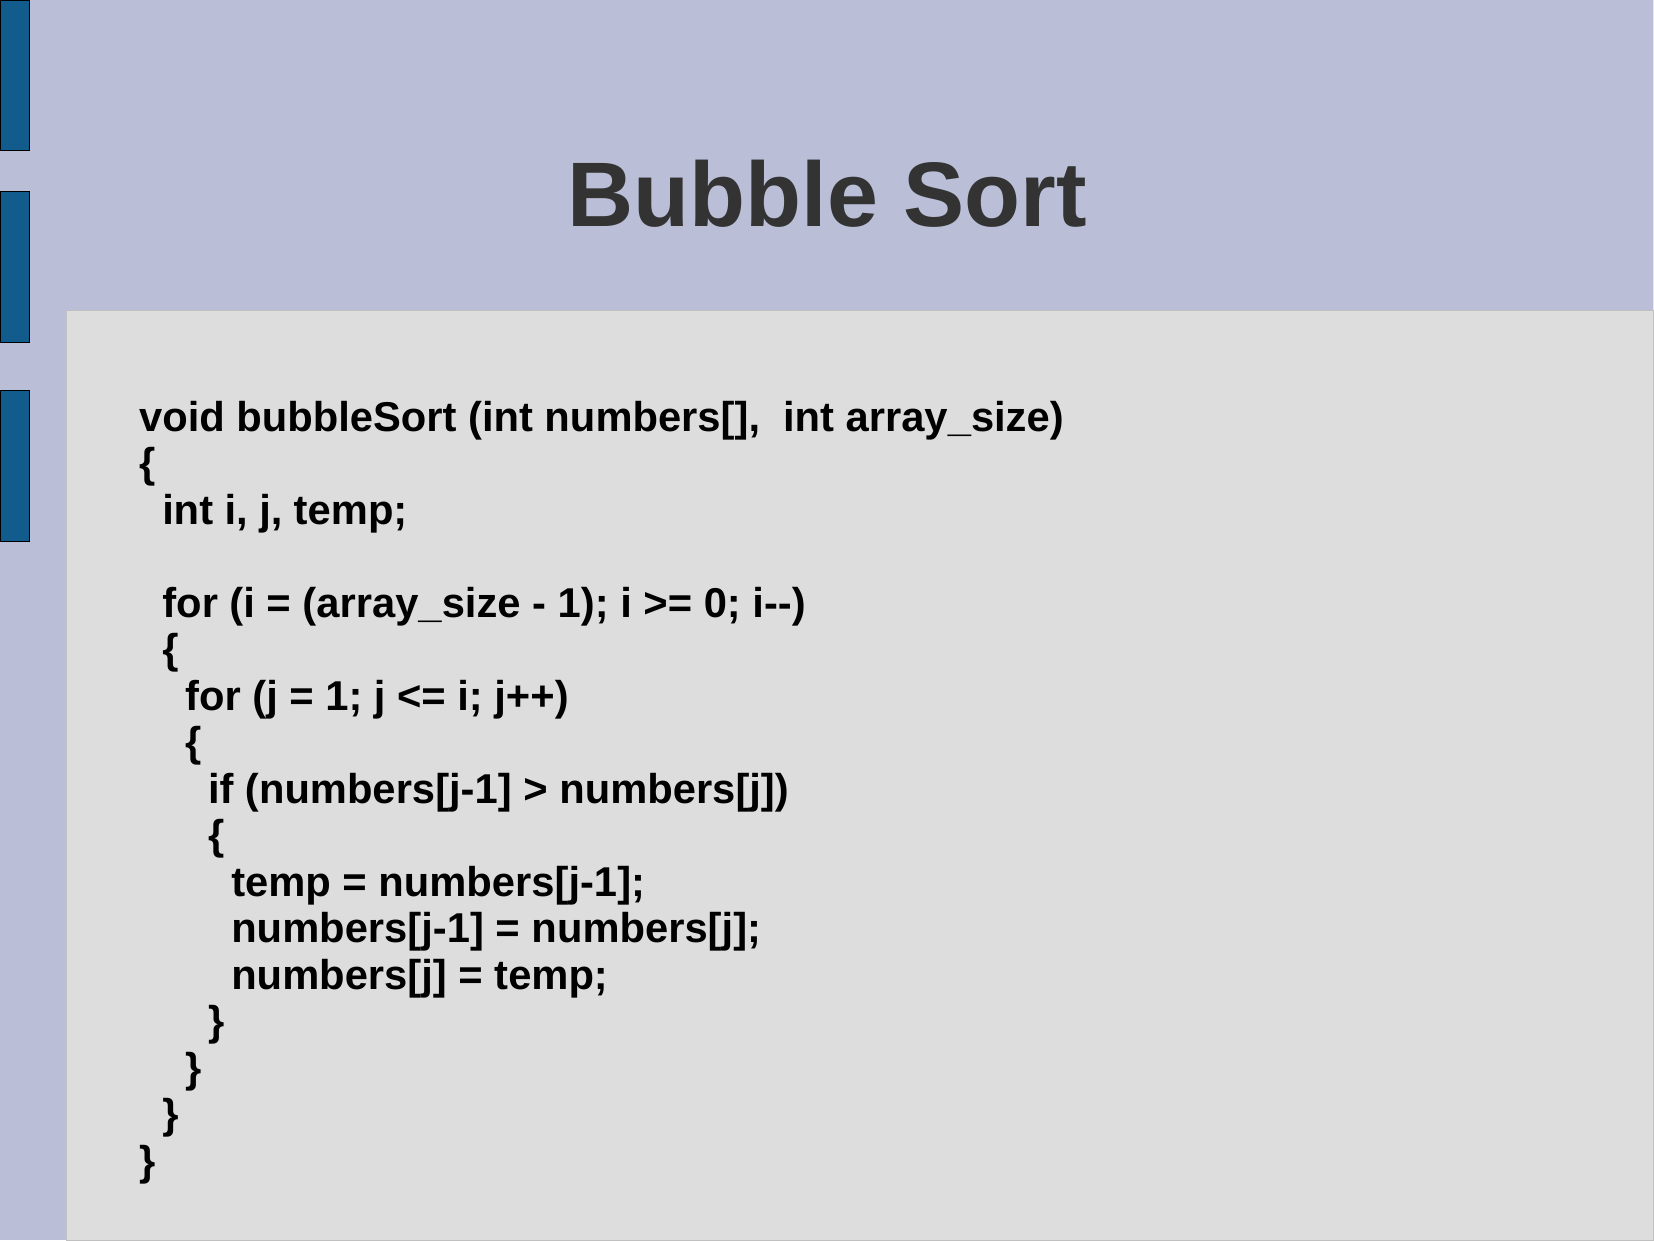

# Bubble Sort
void bubbleSort (int numbers[], int array_size)
{
 int i, j, temp;
 for (i = (array_size - 1); i >= 0; i--)
 {
 for (j = 1; j <= i; j++)
 {
 if (numbers[j-1] > numbers[j])
 {
 temp = numbers[j-1];
 numbers[j-1] = numbers[j];
 numbers[j] = temp;
 }
 }
 }
}